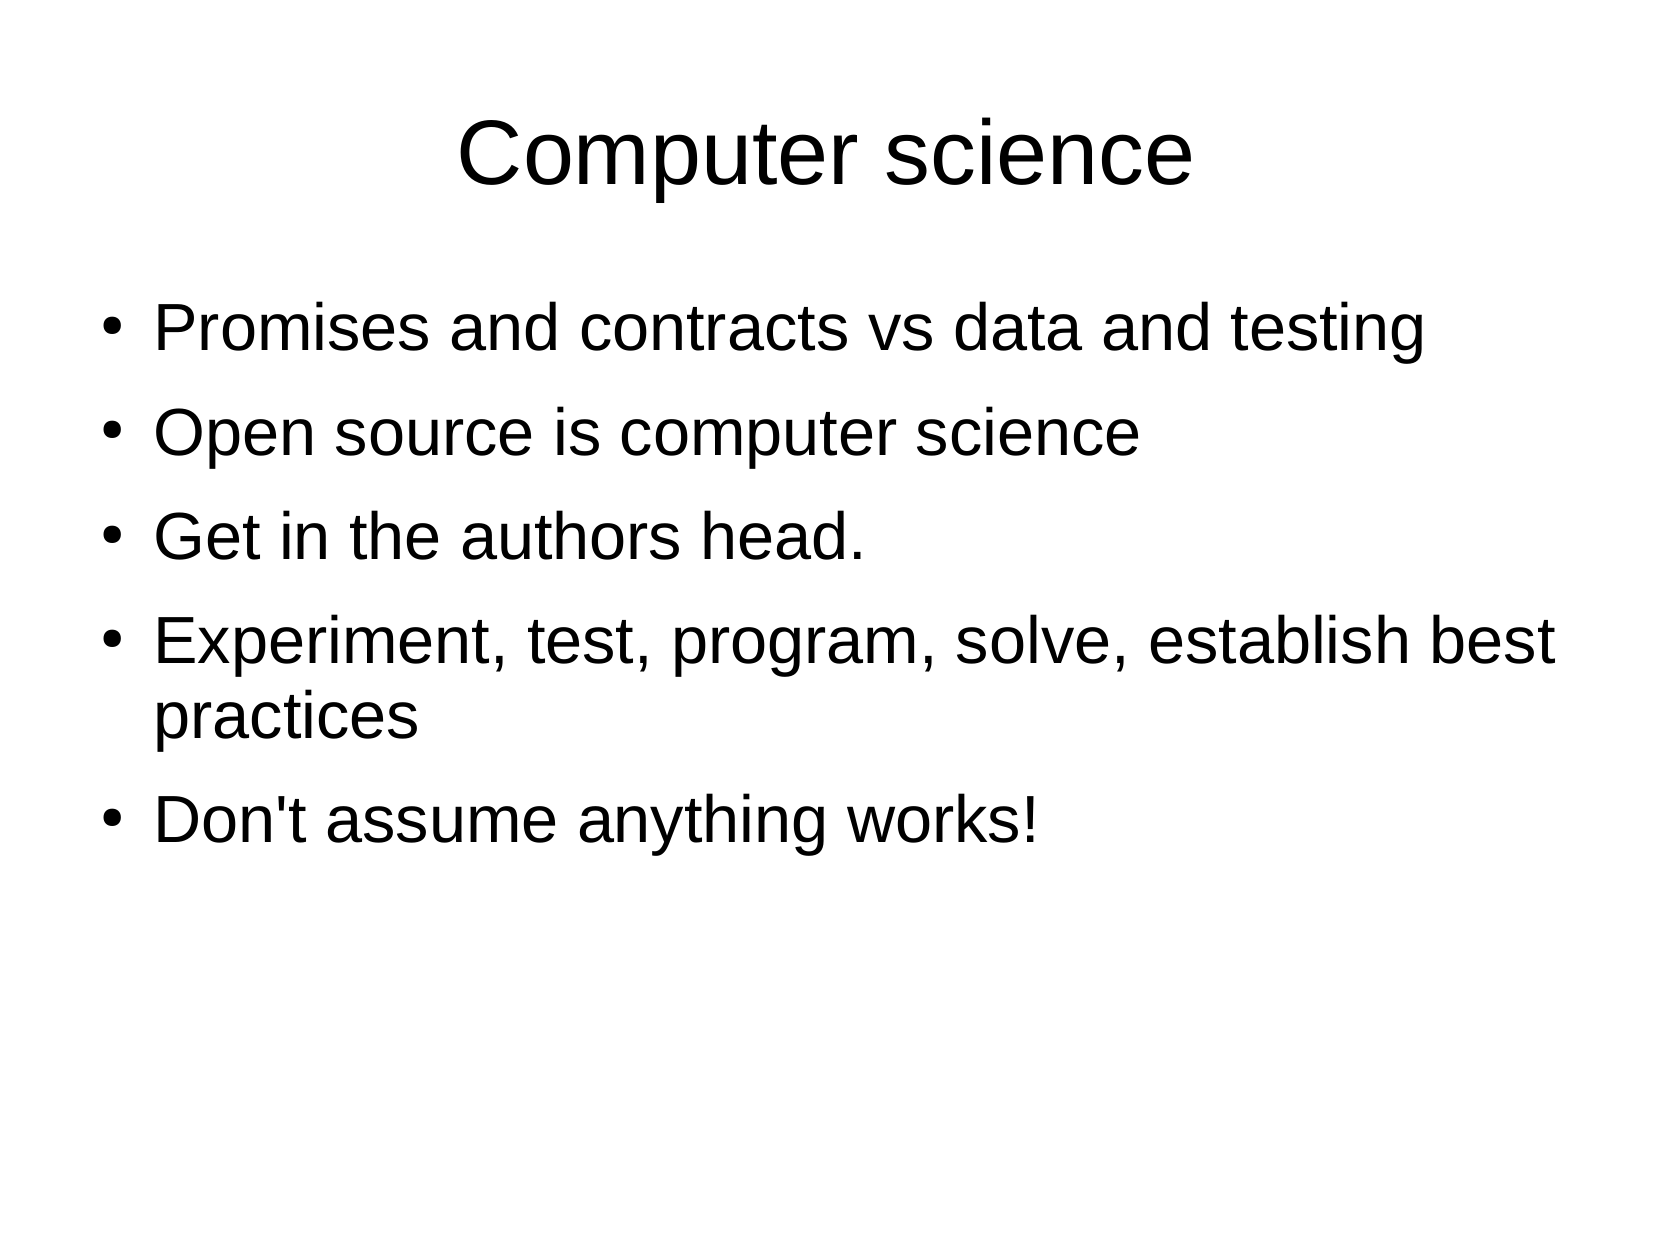

# Computer science
Promises and contracts vs data and testing
Open source is computer science
Get in the authors head.
Experiment, test, program, solve, establish best practices
Don't assume anything works!